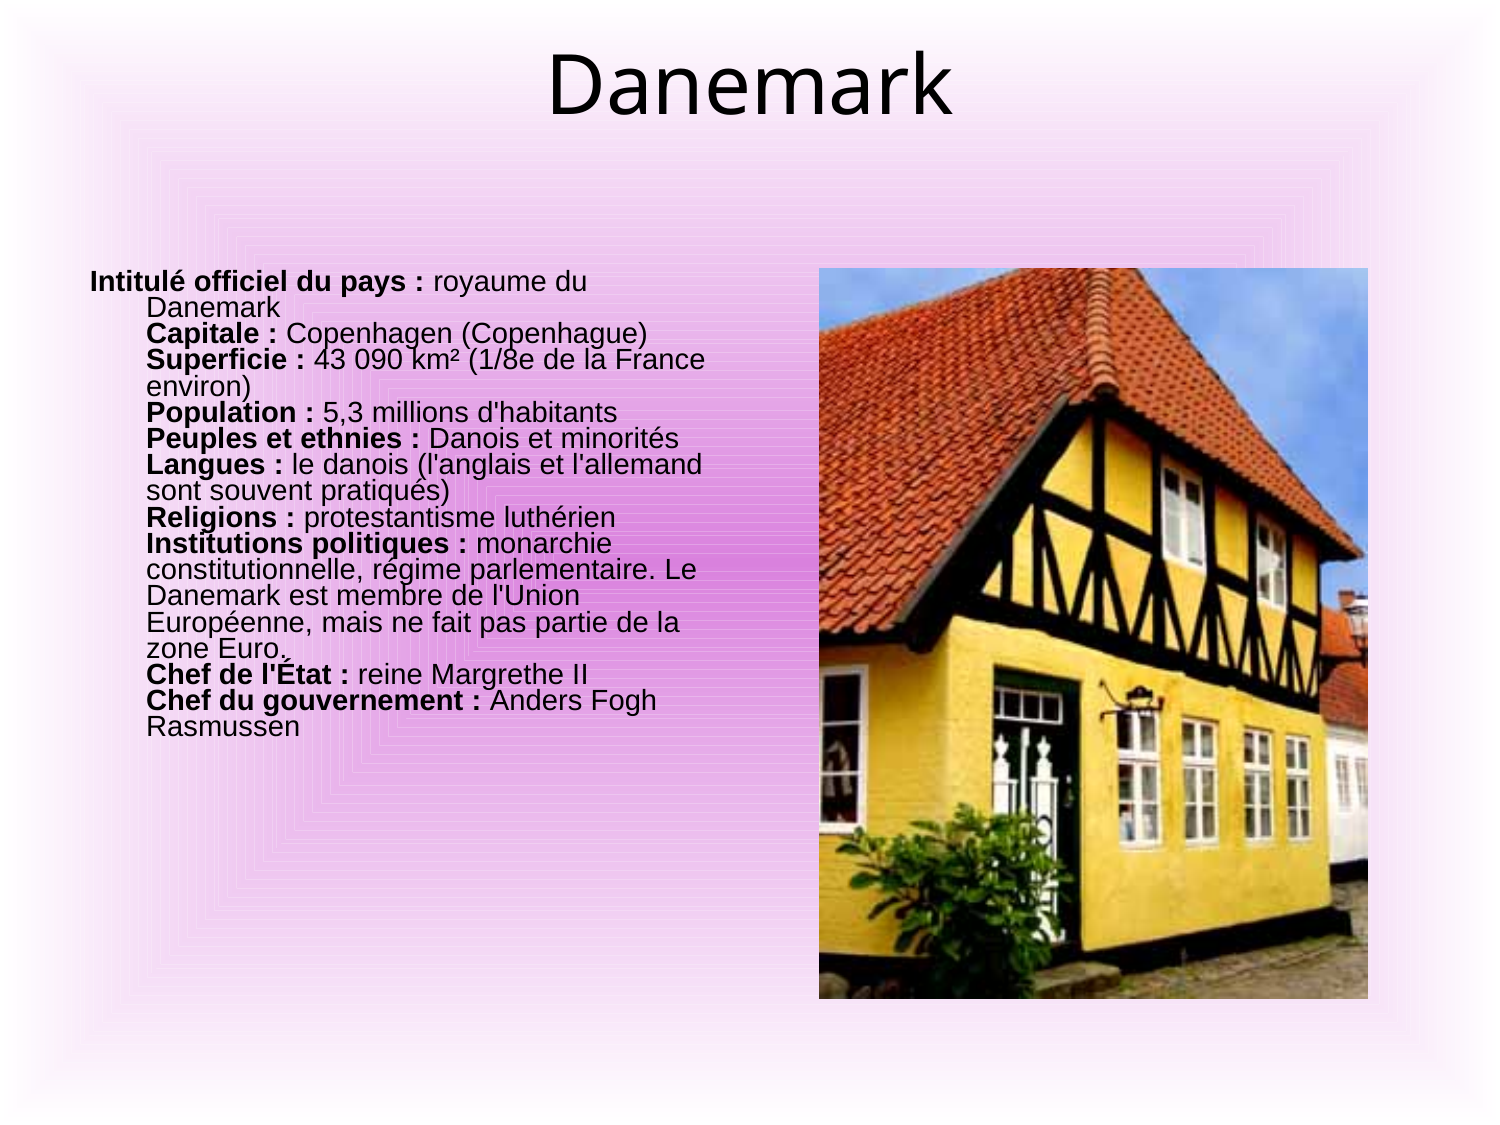

# Danemark
Intitulé officiel du pays : royaume du Danemark
Capitale : Copenhagen (Copenhague)
Superficie : 43 090 km² (1/8e de la France environ)
Population : 5,3 millions d'habitants
Peuples et ethnies : Danois et minorités
Langues : le danois (l'anglais et l'allemand sont souvent pratiqués)
Religions : protestantisme luthérien
Institutions politiques : monarchie constitutionnelle, régime parlementaire. Le Danemark est membre de l'Union Européenne, mais ne fait pas partie de la zone Euro.
Chef de l'État : reine Margrethe II
Chef du gouvernement : Anders Fogh Rasmussen